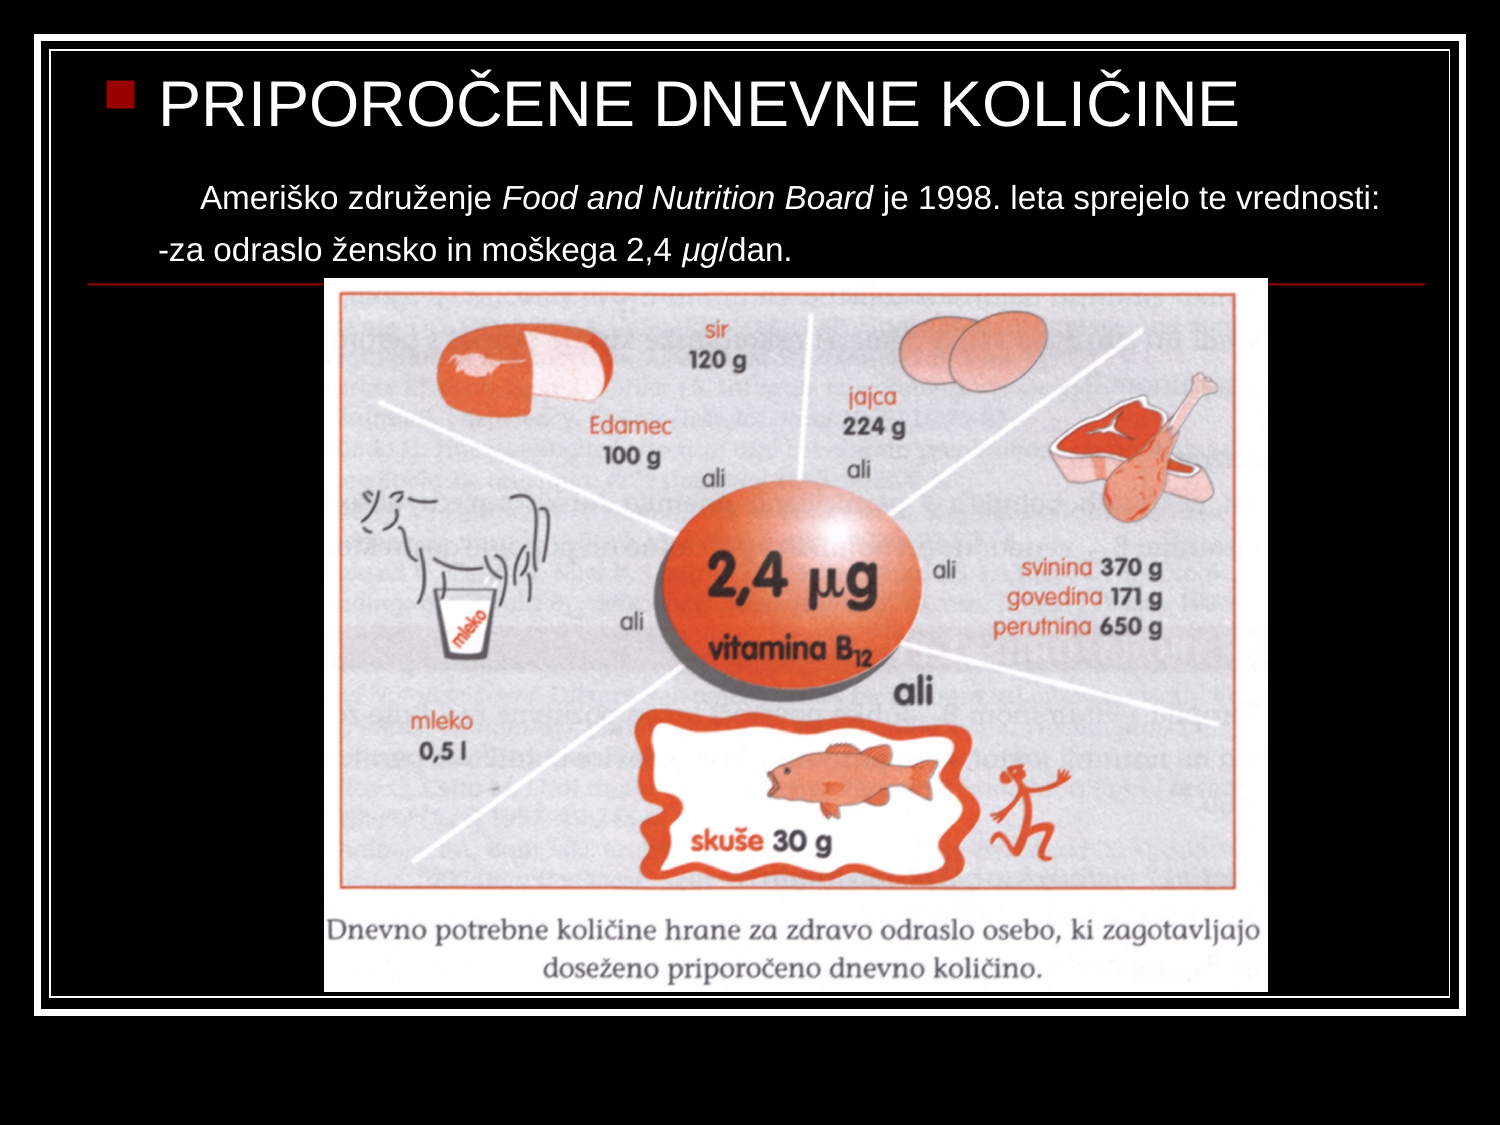

# PRIPOROČENE DNEVNE KOLIČINE
 Ameriško združenje Food and Nutrition Board je 1998. leta sprejelo te vrednosti:
 -za odraslo žensko in moškega 2,4 μg/dan.